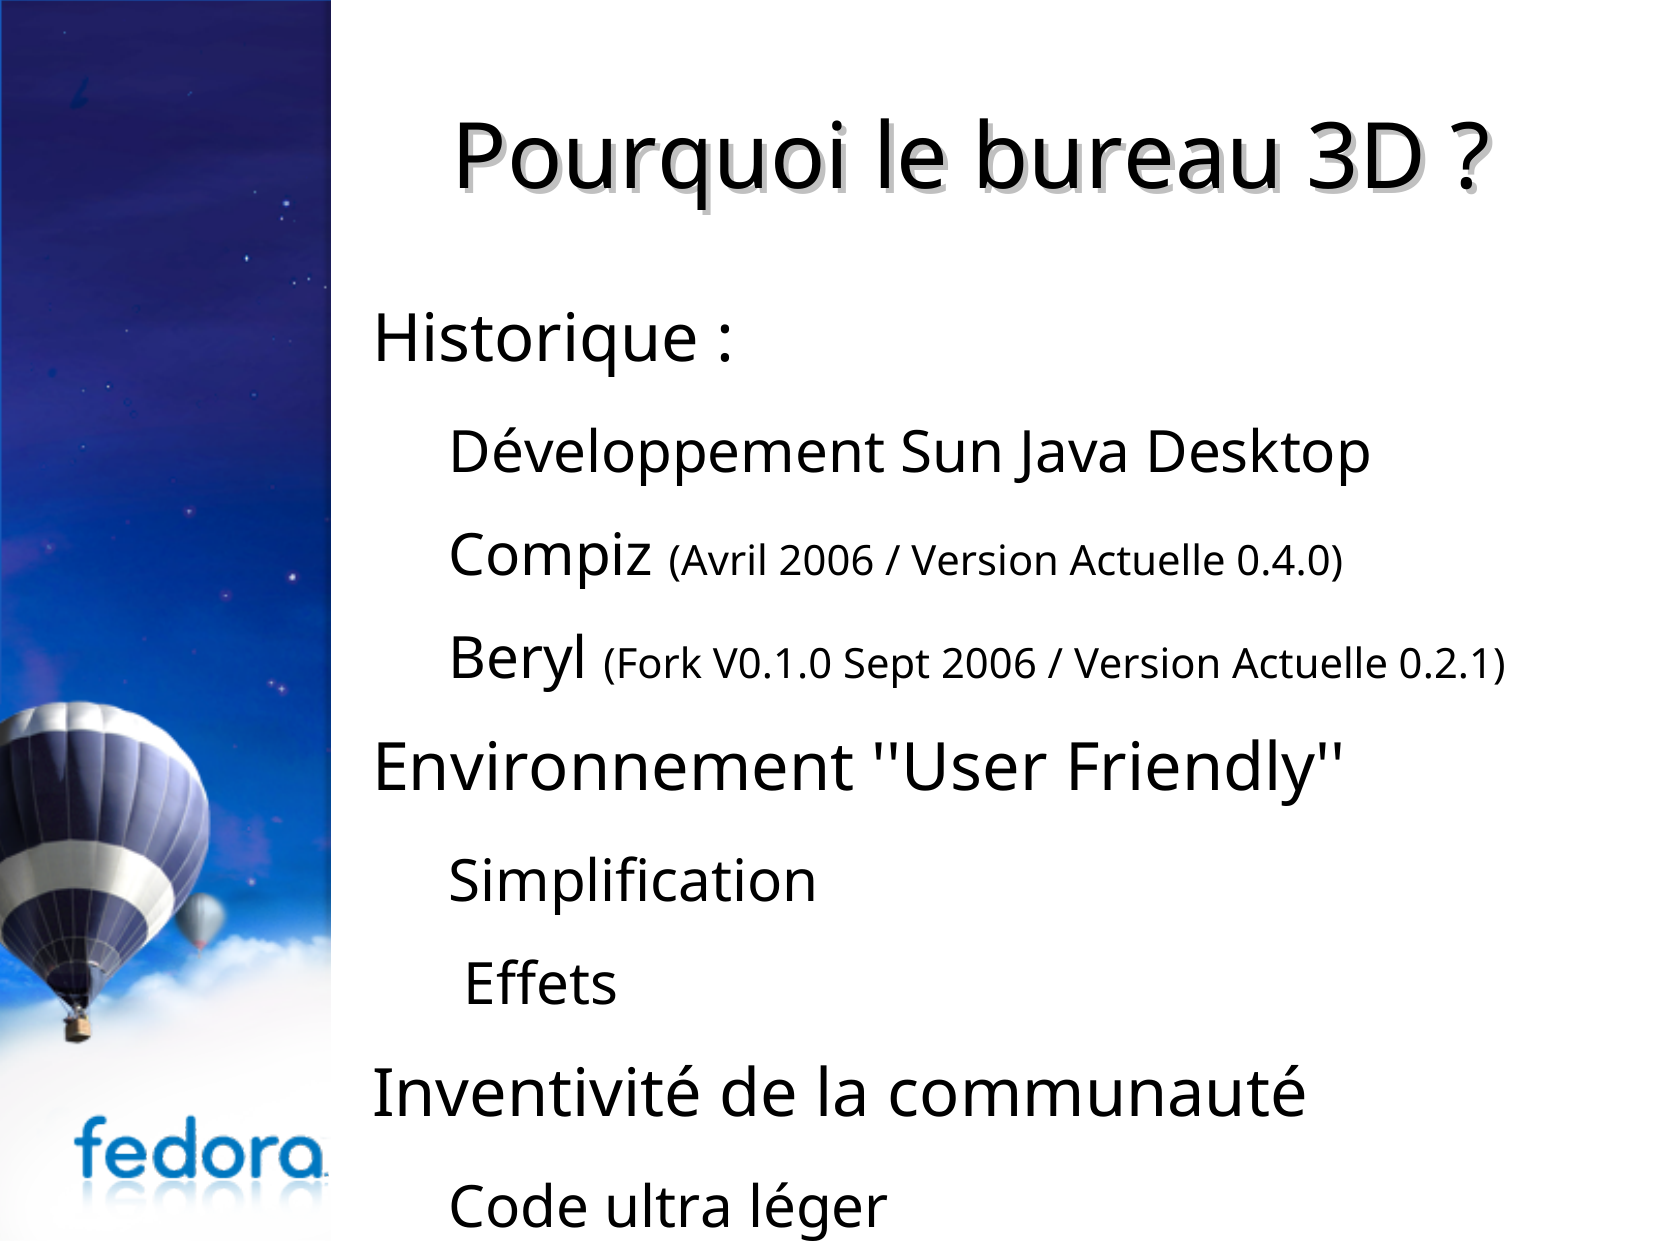

Pourquoi le bureau 3D ?
# Historique :
Développement Sun Java Desktop
Compiz (Avril 2006 / Version Actuelle 0.4.0)
Beryl (Fork V0.1.0 Sept 2006 / Version Actuelle 0.2.1)
Environnement ''User Friendly''
Simplification
 Effets
Inventivité de la communauté
Code ultra léger